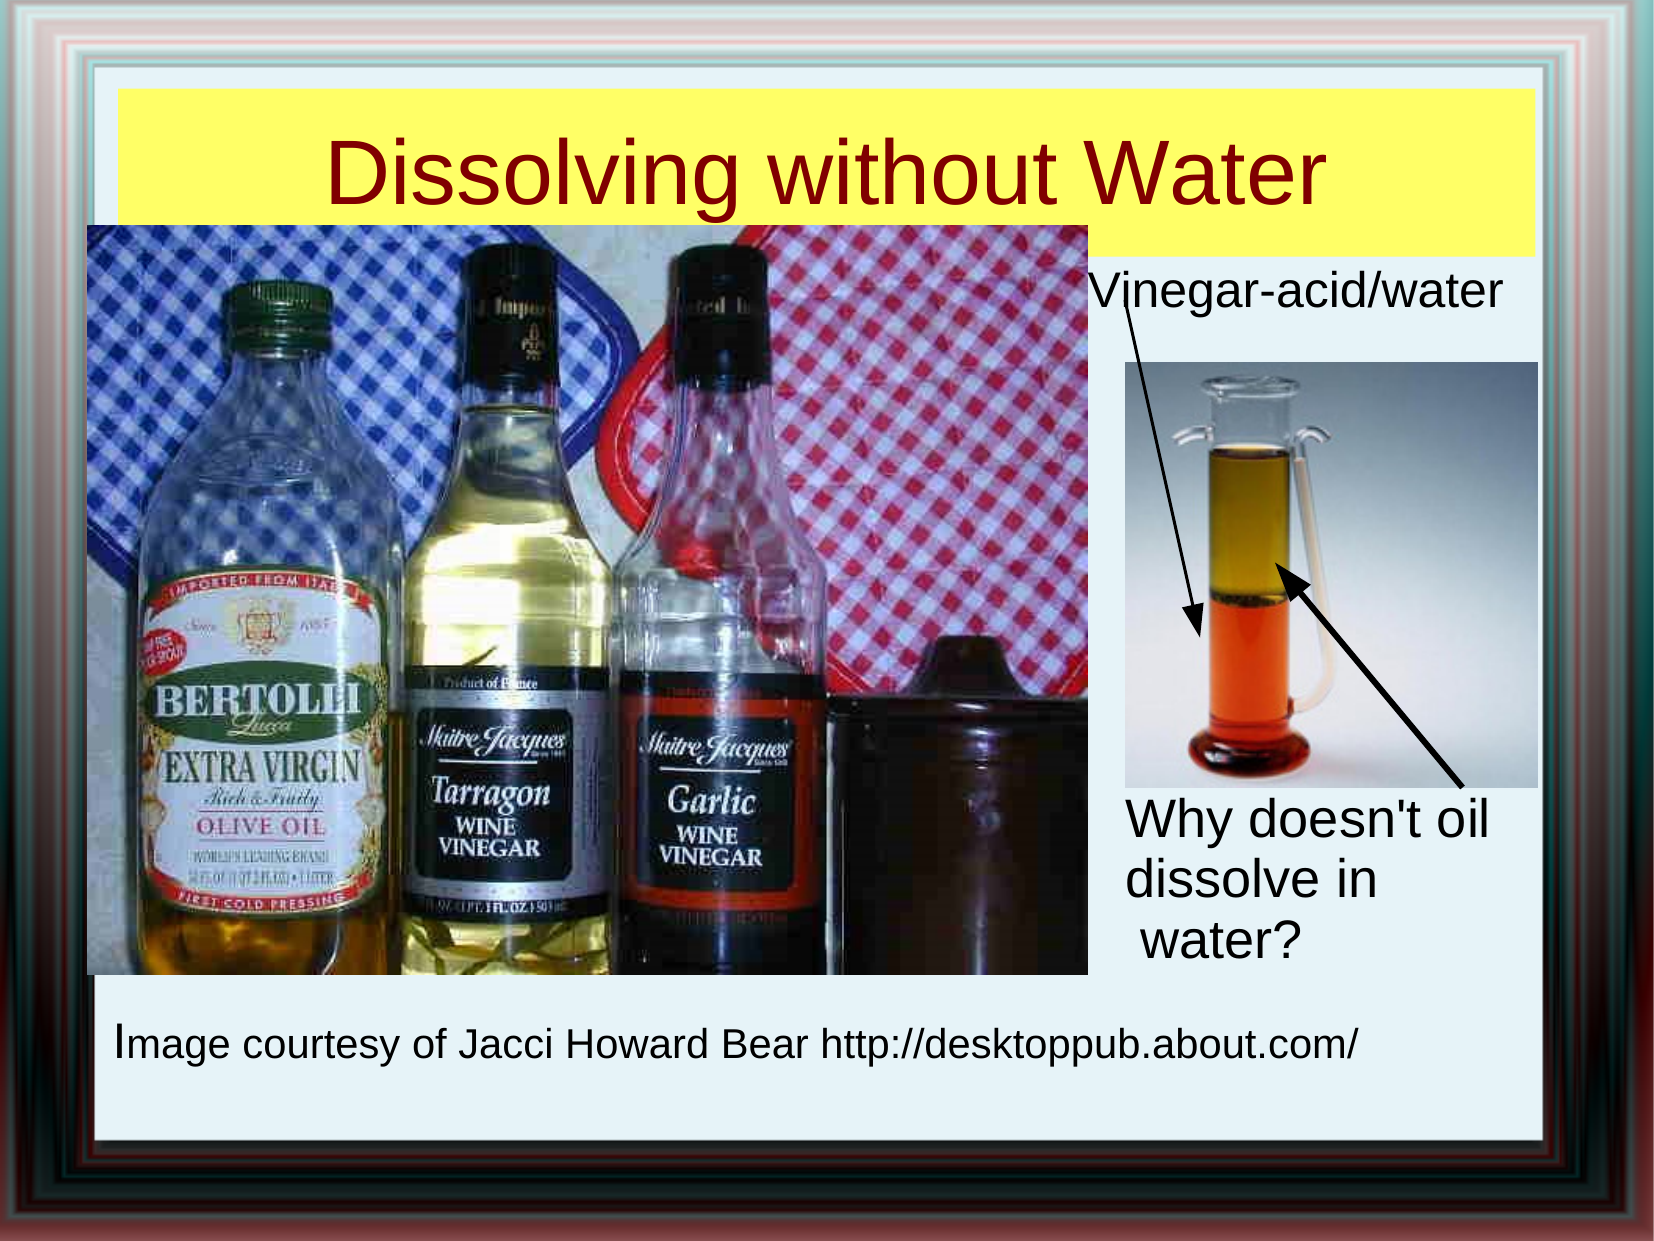

# Dissolving without Water
Vinegar-acid/water
Why doesn't oil dissolve in
 water?
Image courtesy of Jacci Howard Bear http://desktoppub.about.com/